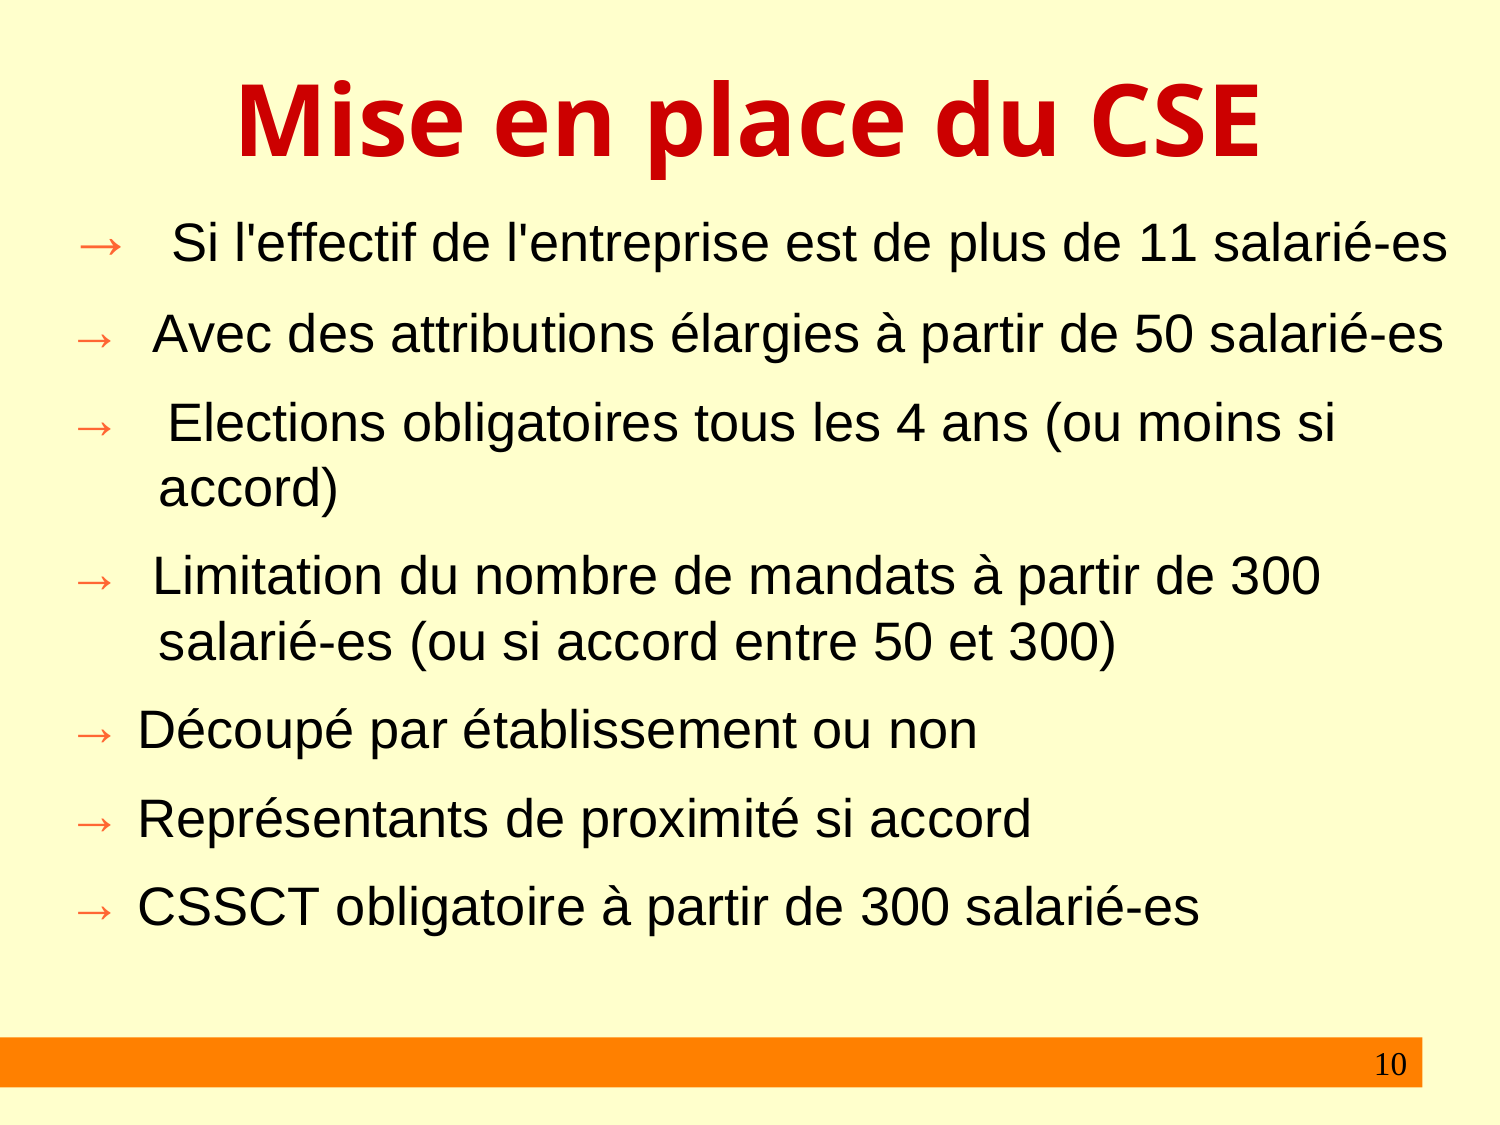

# Mise en place du CSE
 Si l'effectif de l'entreprise est de plus de 11 salarié-es
 Avec des attributions élargies à partir de 50 salarié-es
 Elections obligatoires tous les 4 ans (ou moins si accord)
 Limitation du nombre de mandats à partir de 300 salarié-es (ou si accord entre 50 et 300)
 Découpé par établissement ou non
 Représentants de proximité si accord
 CSSCT obligatoire à partir de 300 salarié-es